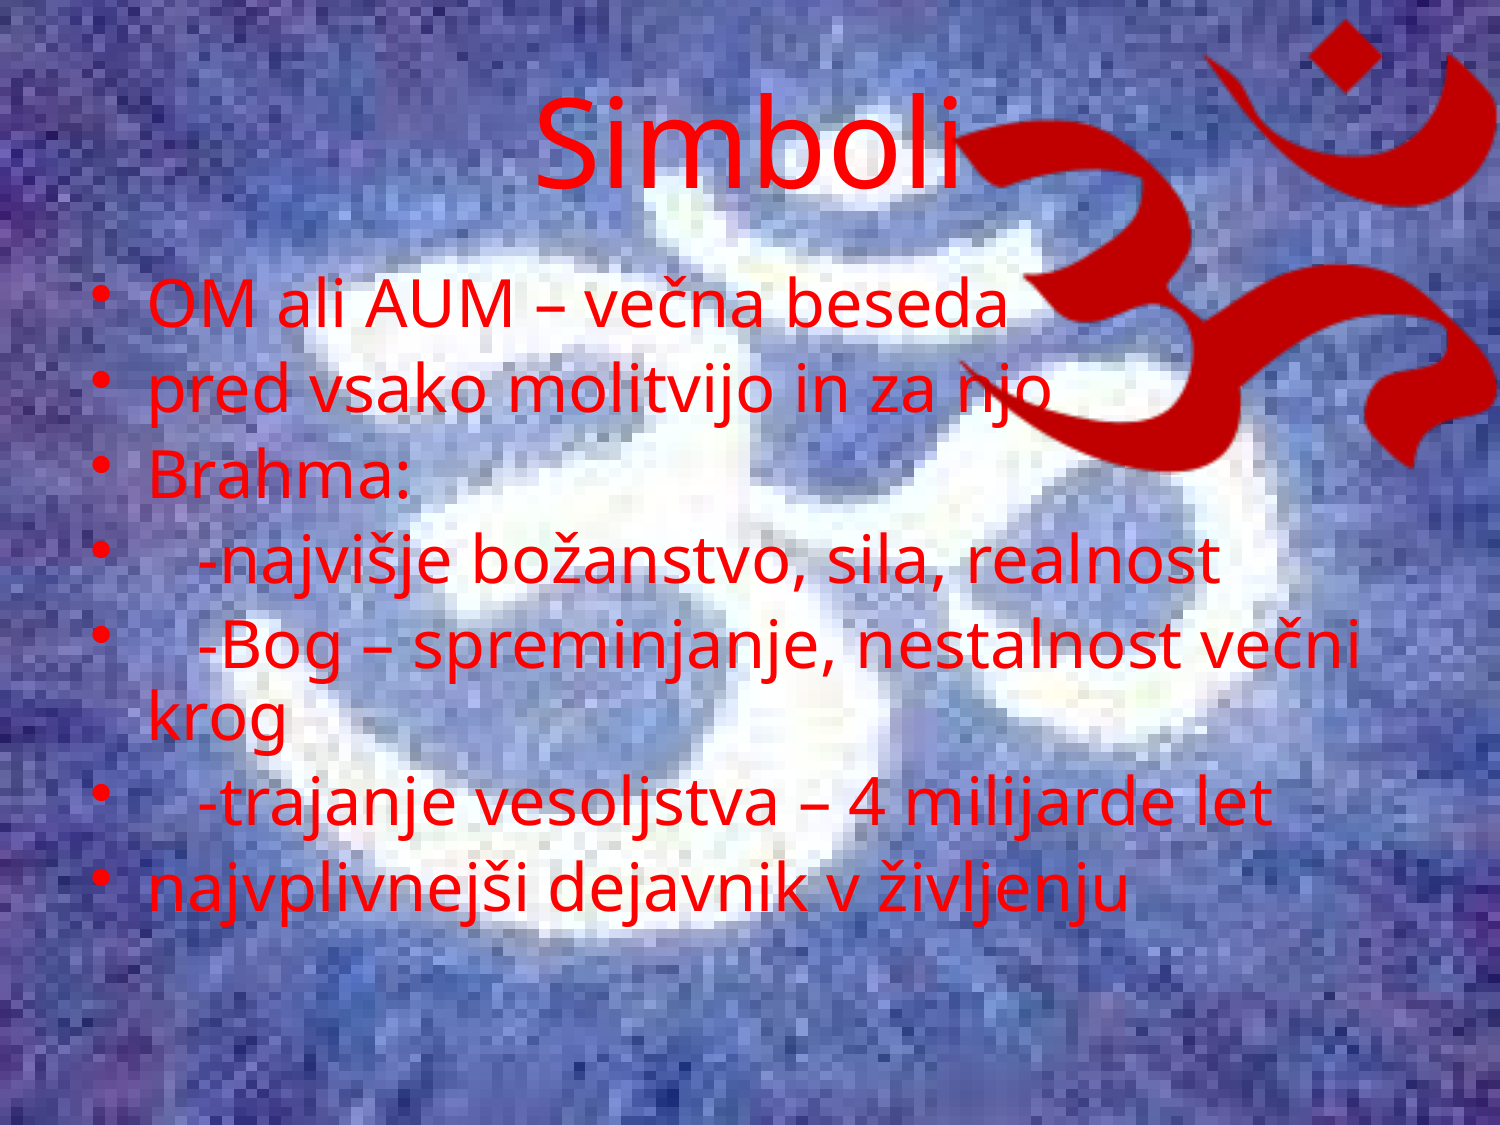

# Simboli
OM ali AUM – večna beseda
pred vsako molitvijo in za njo
Brahma:
 -najvišje božanstvo, sila, realnost
 -Bog – spreminjanje, nestalnost večni krog
 -trajanje vesoljstva – 4 milijarde let
najvplivnejši dejavnik v življenju